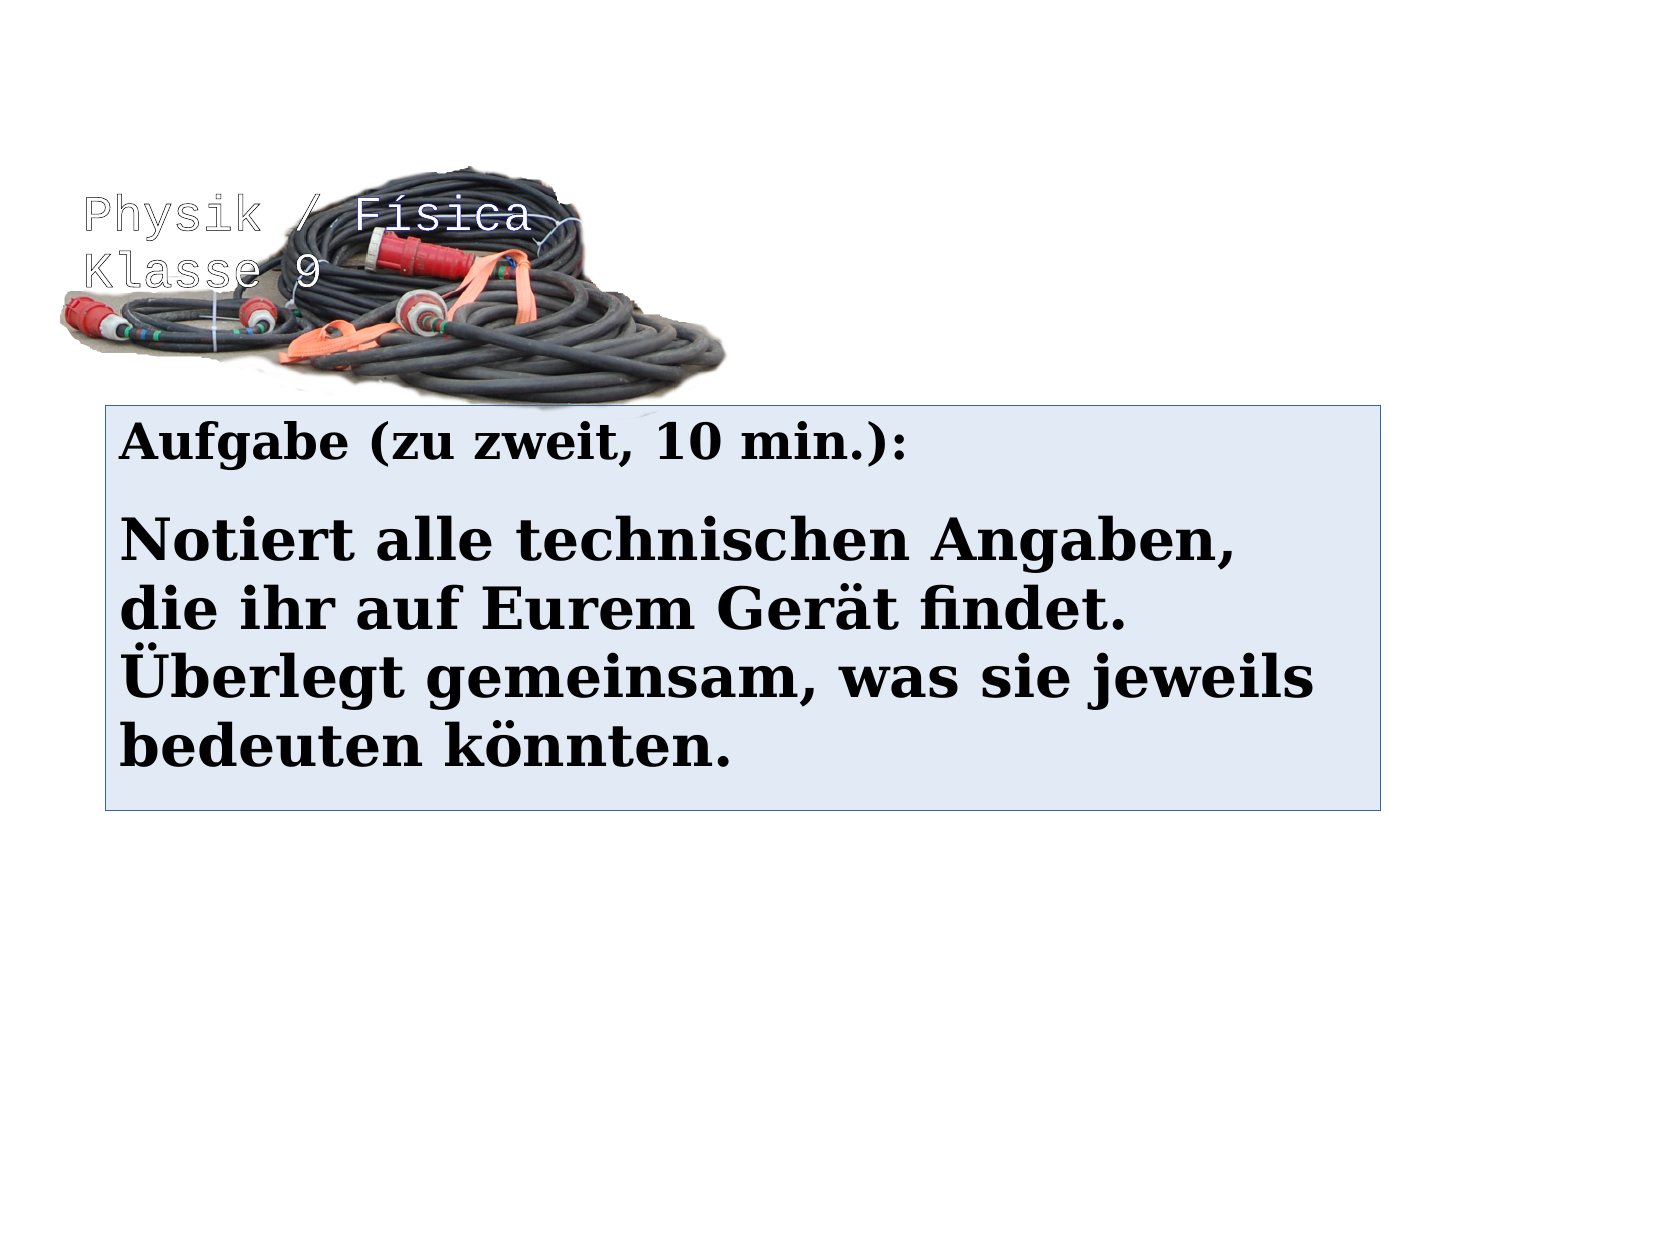

# Physik / Física
Klasse 9
Aufgabe (zu zweit, 10 min.):
Notiert alle technischen Angaben,
die ihr auf Eurem Gerät findet.
Überlegt gemeinsam, was sie jeweils bedeuten könnten.